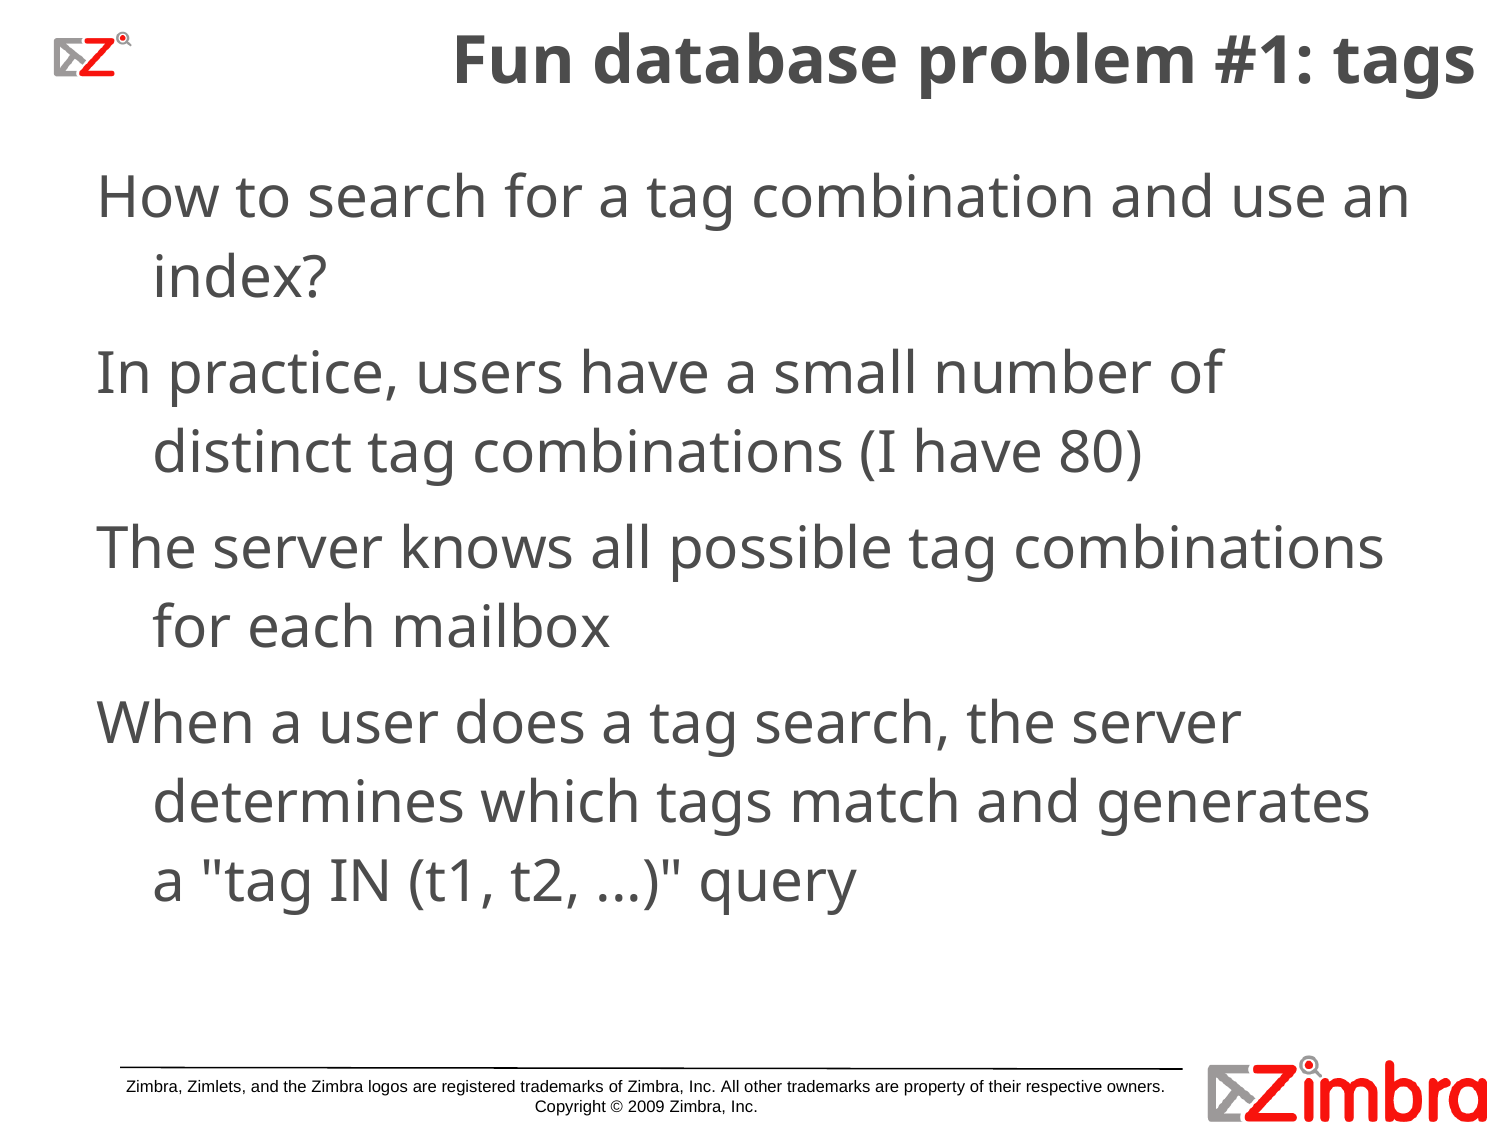

# Fun database problem #1: tags
How to search for a tag combination and use an index?
In practice, users have a small number of distinct tag combinations (I have 80)
The server knows all possible tag combinations for each mailbox
When a user does a tag search, the server determines which tags match and generates a "tag IN (t1, t2, ...)" query